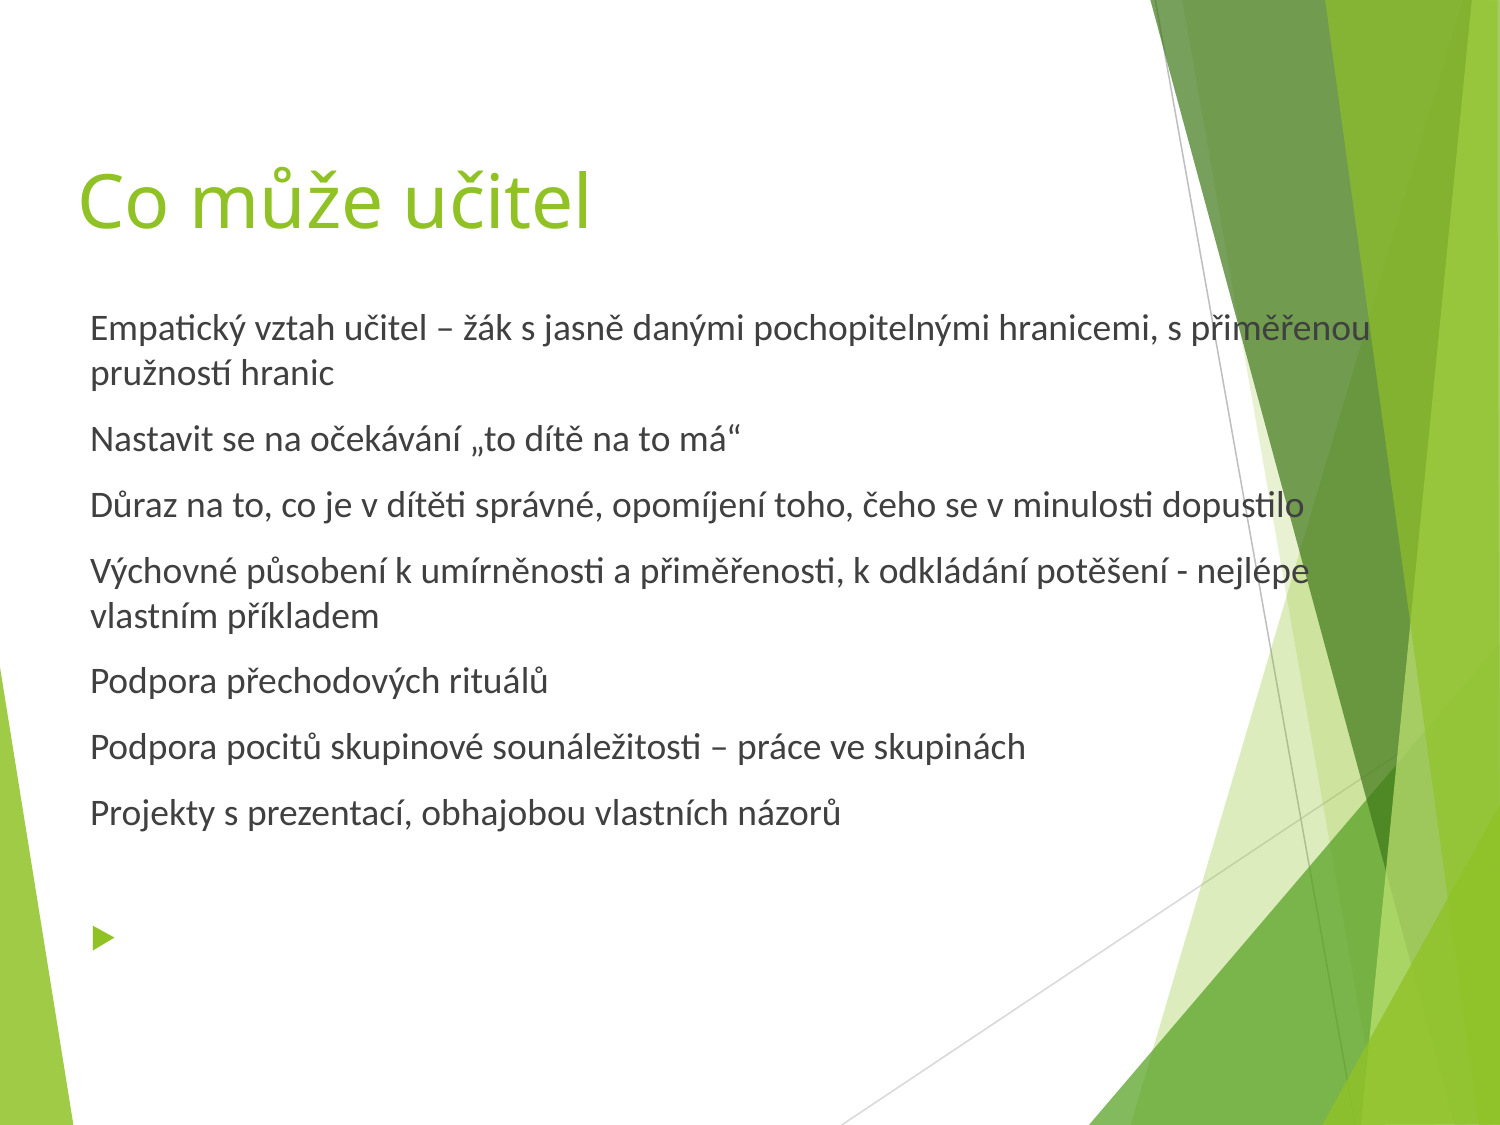

# Co může učitel
Empatický vztah učitel – žák s jasně danými pochopitelnými hranicemi, s přiměřenou pružností hranic
Nastavit se na očekávání „to dítě na to má“
Důraz na to, co je v dítěti správné, opomíjení toho, čeho se v minulosti dopustilo
Výchovné působení k umírněnosti a přiměřenosti, k odkládání potěšení - nejlépe vlastním příkladem
Podpora přechodových rituálů
Podpora pocitů skupinové sounáležitosti – práce ve skupinách
Projekty s prezentací, obhajobou vlastních názorů